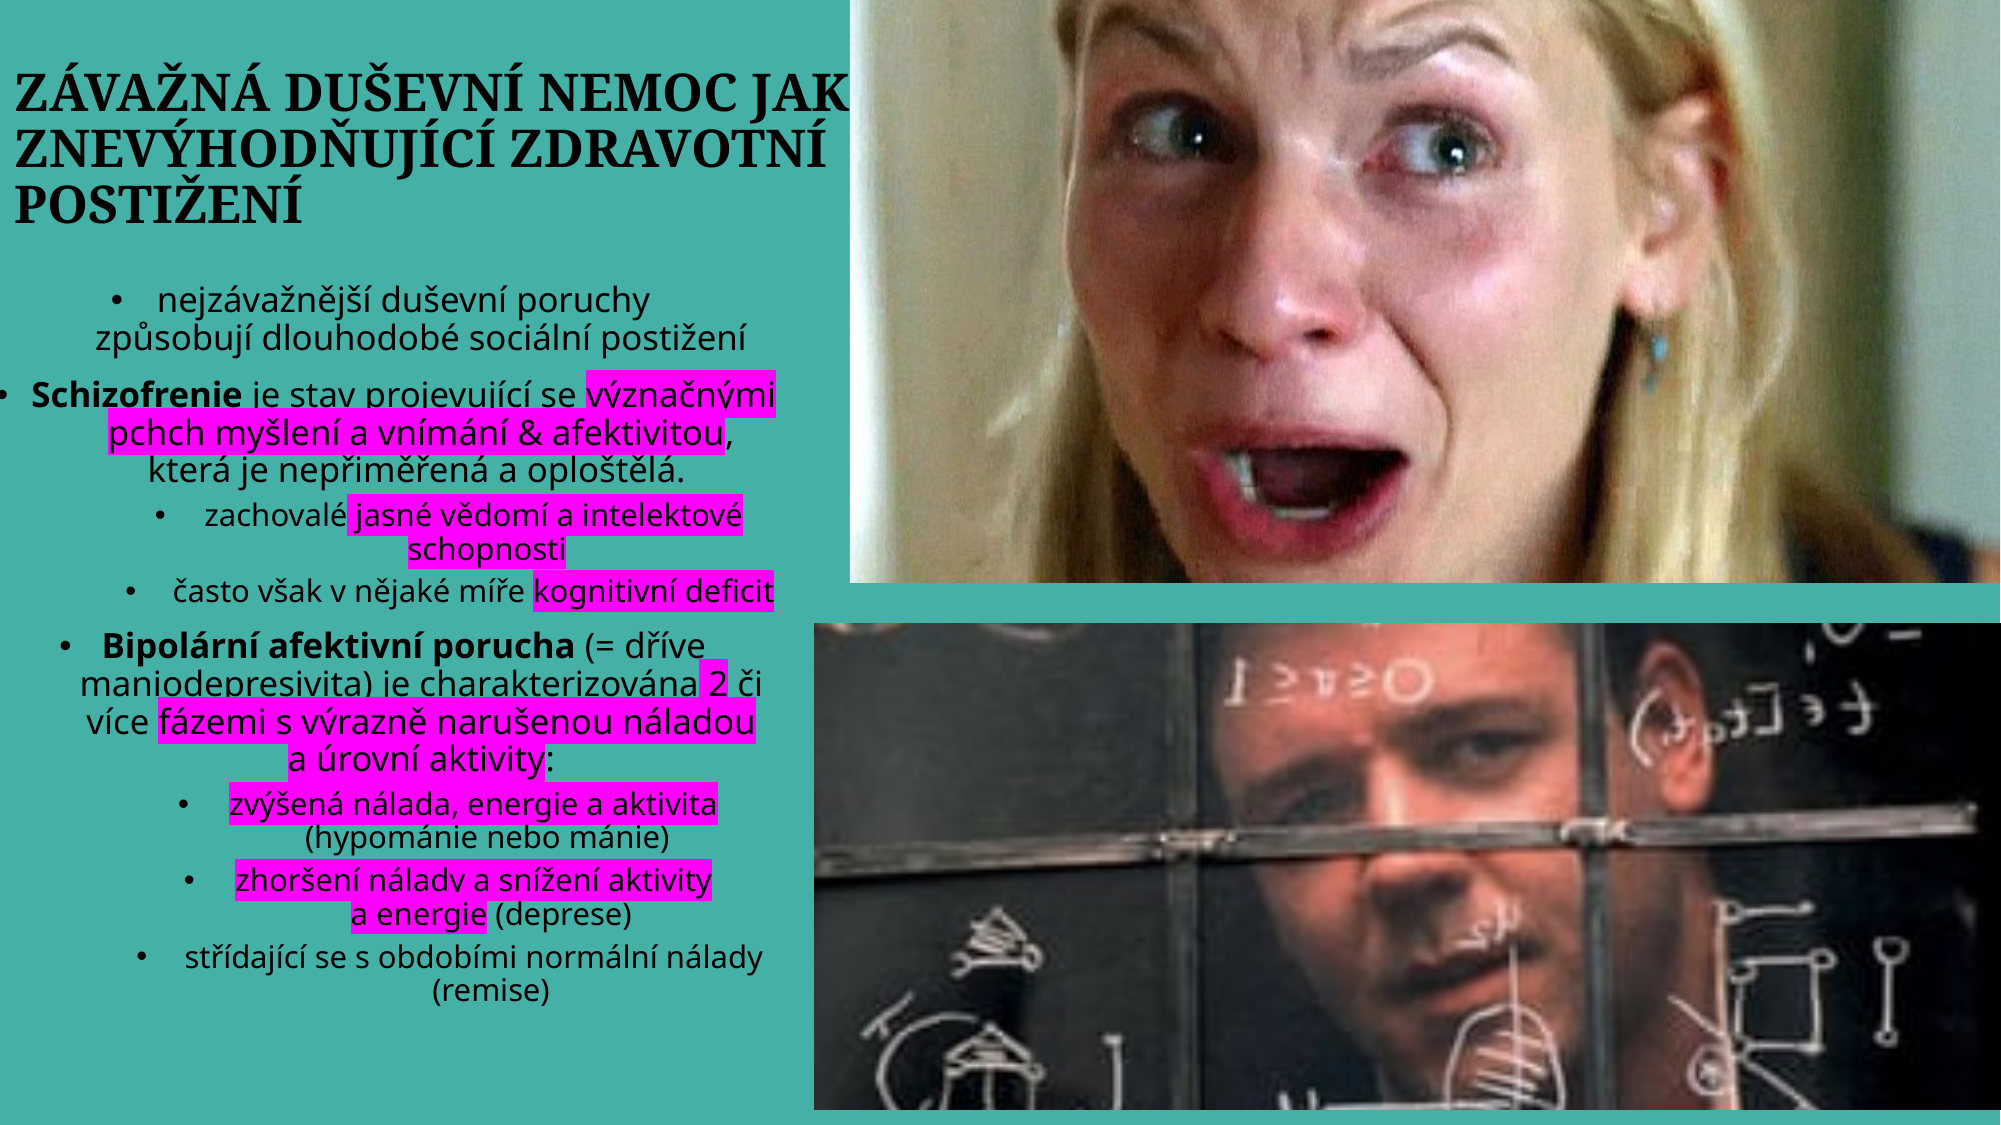

# ZÁVAŽNÁ DUŠEVNÍ NEMOC JAKO ZNEVÝHODŇUJÍCÍ ZDRAVOTNÍ POSTIŽENÍ
nejzávažnější duševní poruchy způsobují dlouhodobé sociální postižení
Schizofrenie je stav projevující se význačnými pchch myšlení a vnímání & afektivitou, která je nepřiměřená a oploštělá.
zachovalé jasné vědomí a intelektové schopnosti
často však v nějaké míře kognitivní deficit
Bipolární afektivní porucha (= dříve maniodepresivita) je charakterizována 2 či více fázemi s výrazně narušenou náladou a úrovní aktivity:
zvýšená nálada, energie a aktivita (hypománie nebo mánie)
zhoršení nálady a snížení aktivity a energie (deprese)
střídající se s obdobími normální nálady (remise)